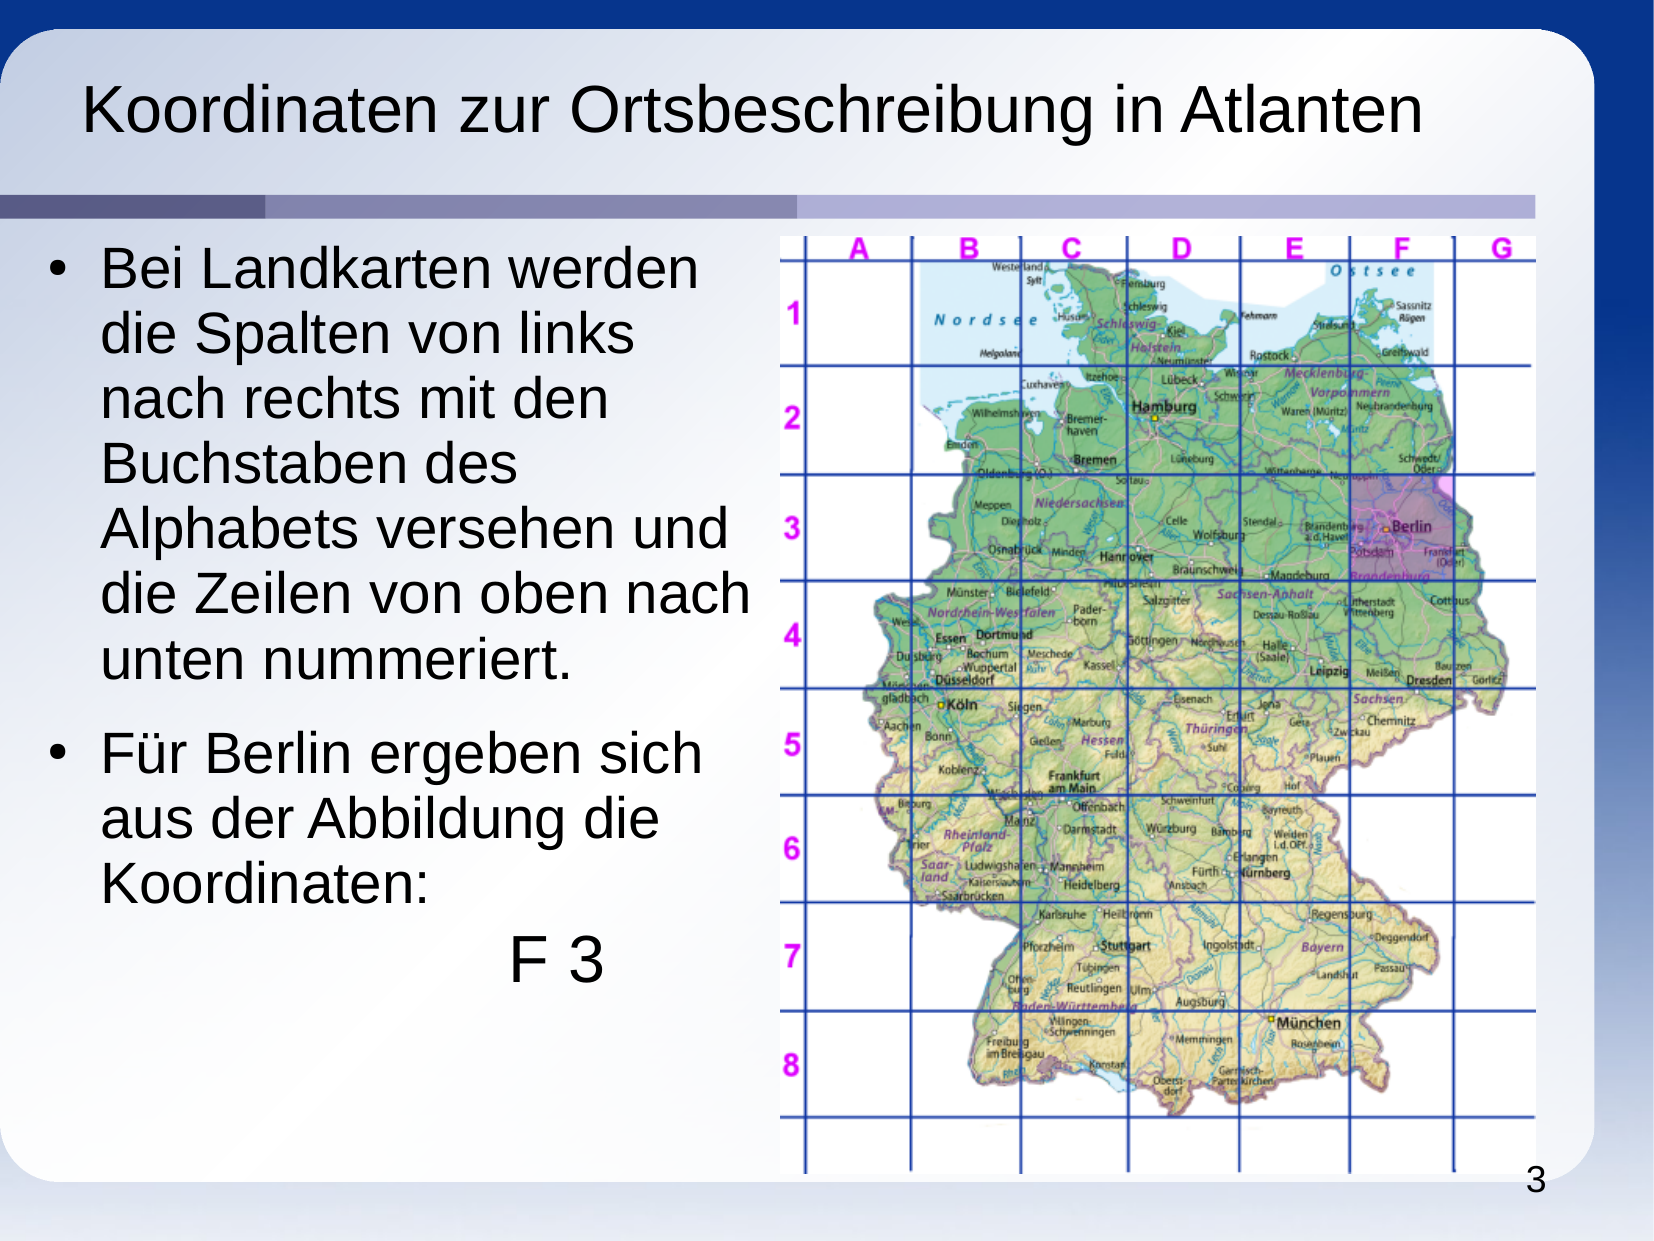

Koordinaten zur Ortsbeschreibung in Atlanten
# Bei Landkarten werden die Spalten von links nach rechts mit den Buchstaben des Alphabets versehen und die Zeilen von oben nach unten nummeriert.
Für Berlin ergeben sich aus der Abbildung die Koordinaten:
 F 3